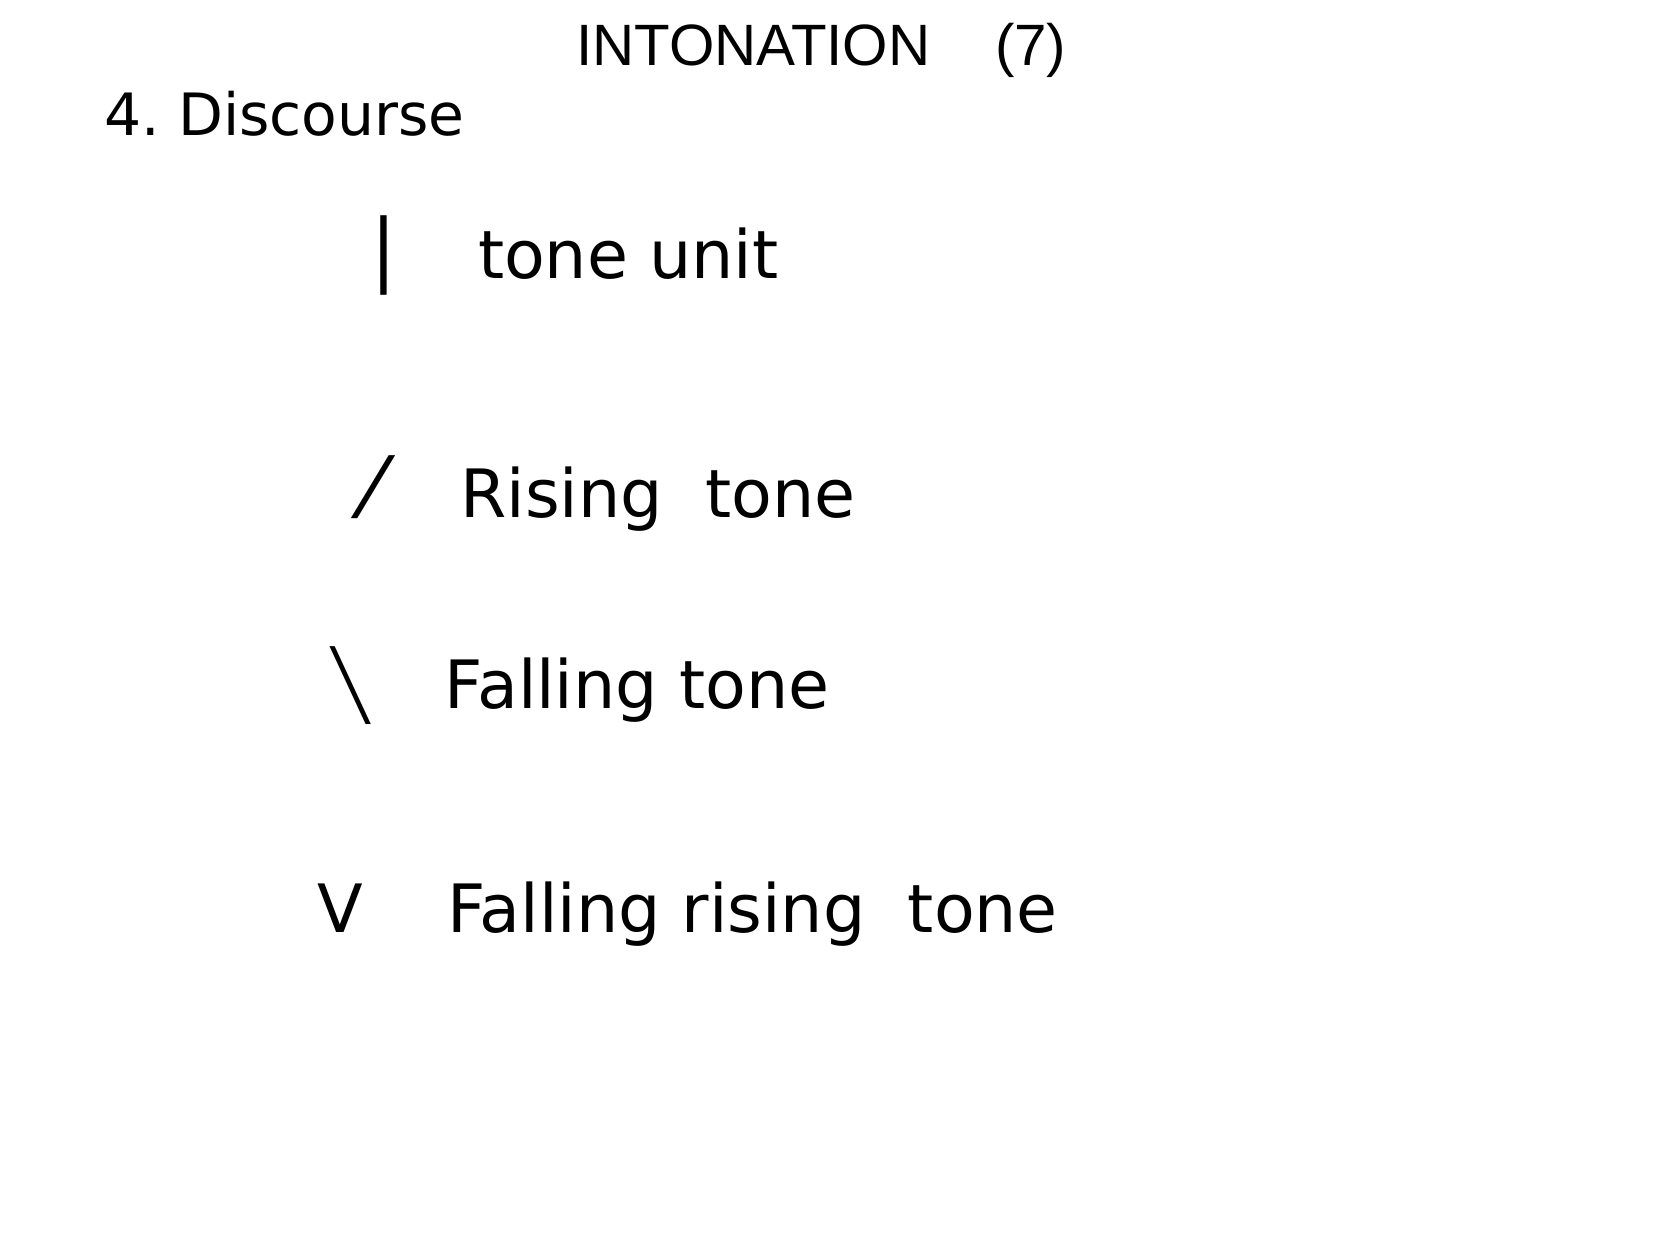

# INTONATION (7)
4. Discourse
 ⎟ tone unit
 ⁄ Rising tone
 ╲ Falling tone
 ᐯ Falling rising tone